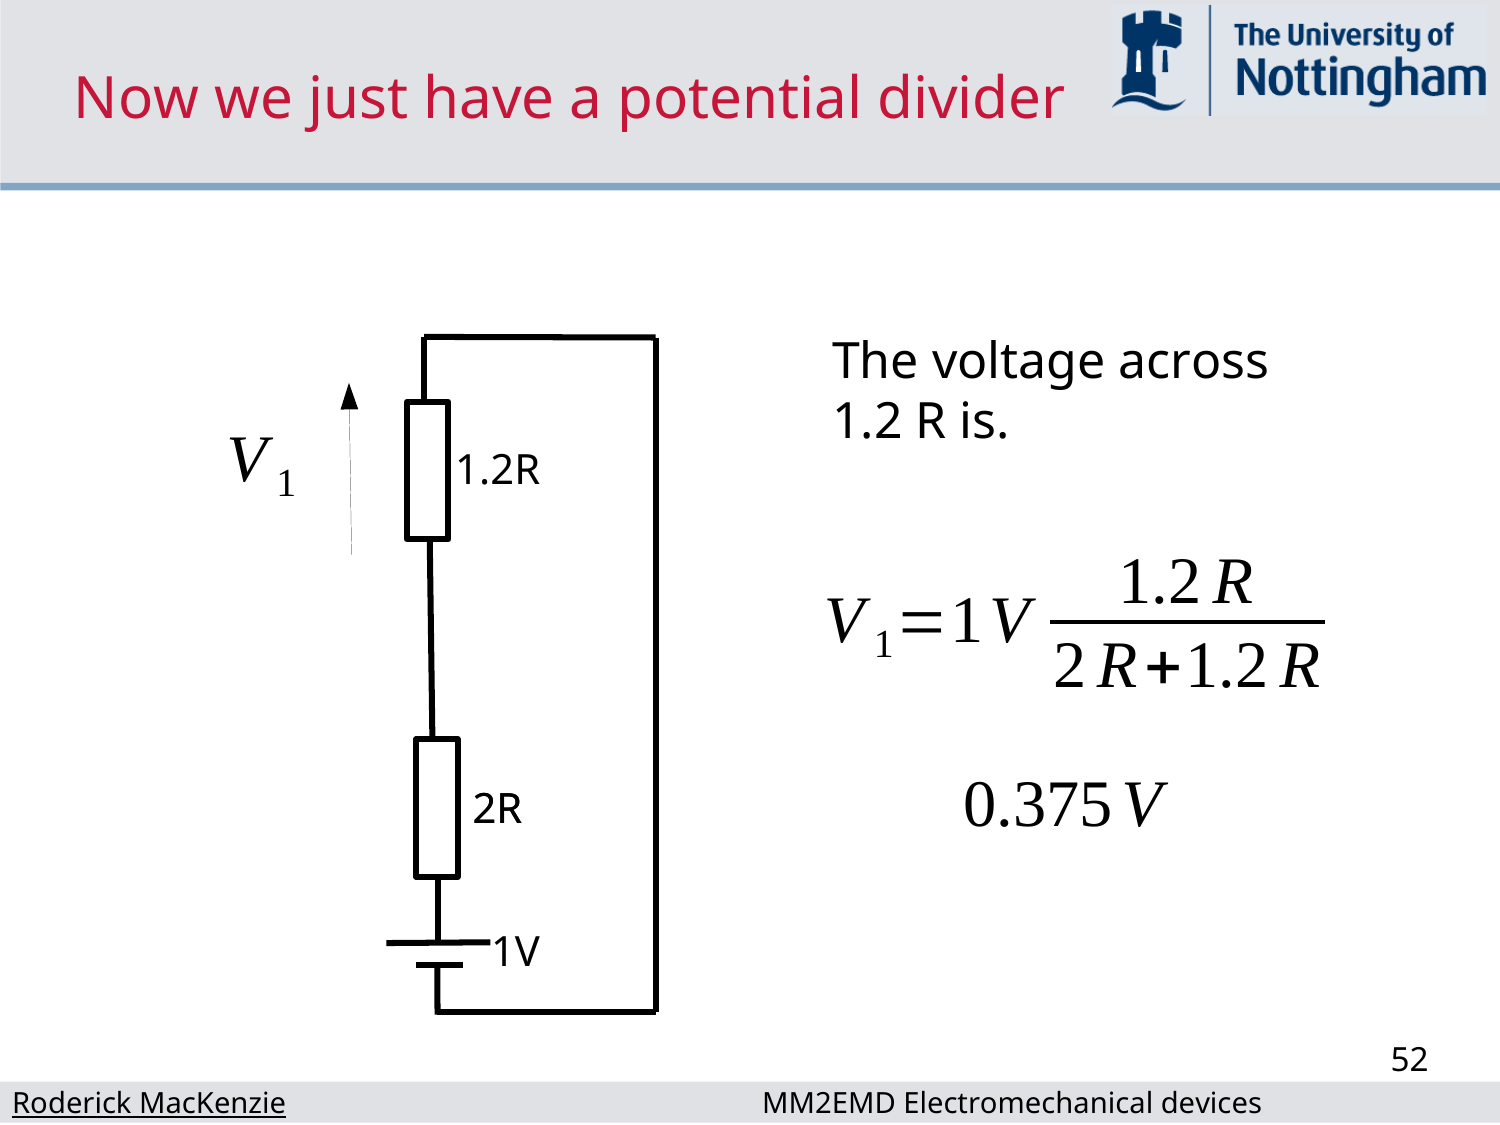

# Now we just have a potential divider
The voltage across 1.2 R is.
1.2R
2R
2R
1V